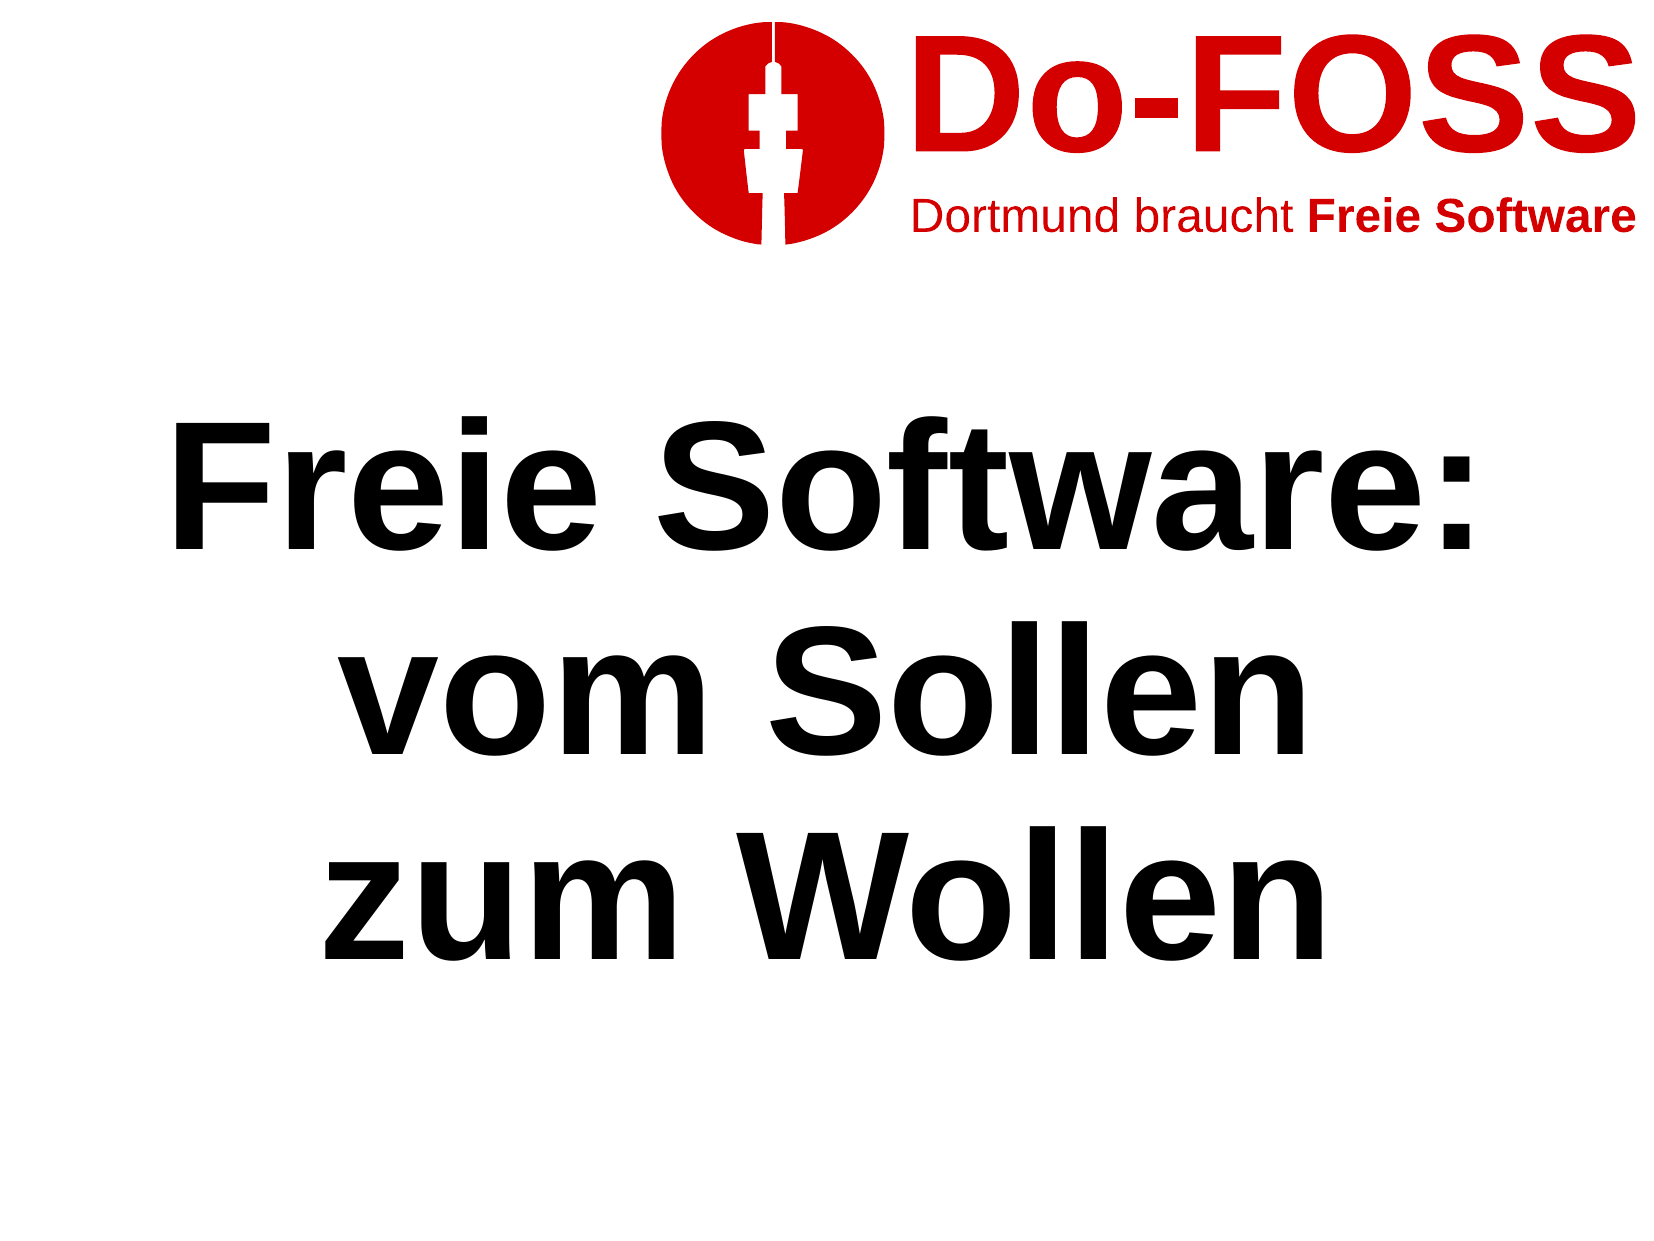

# Freie Software:
vom Sollen
zum Wollen